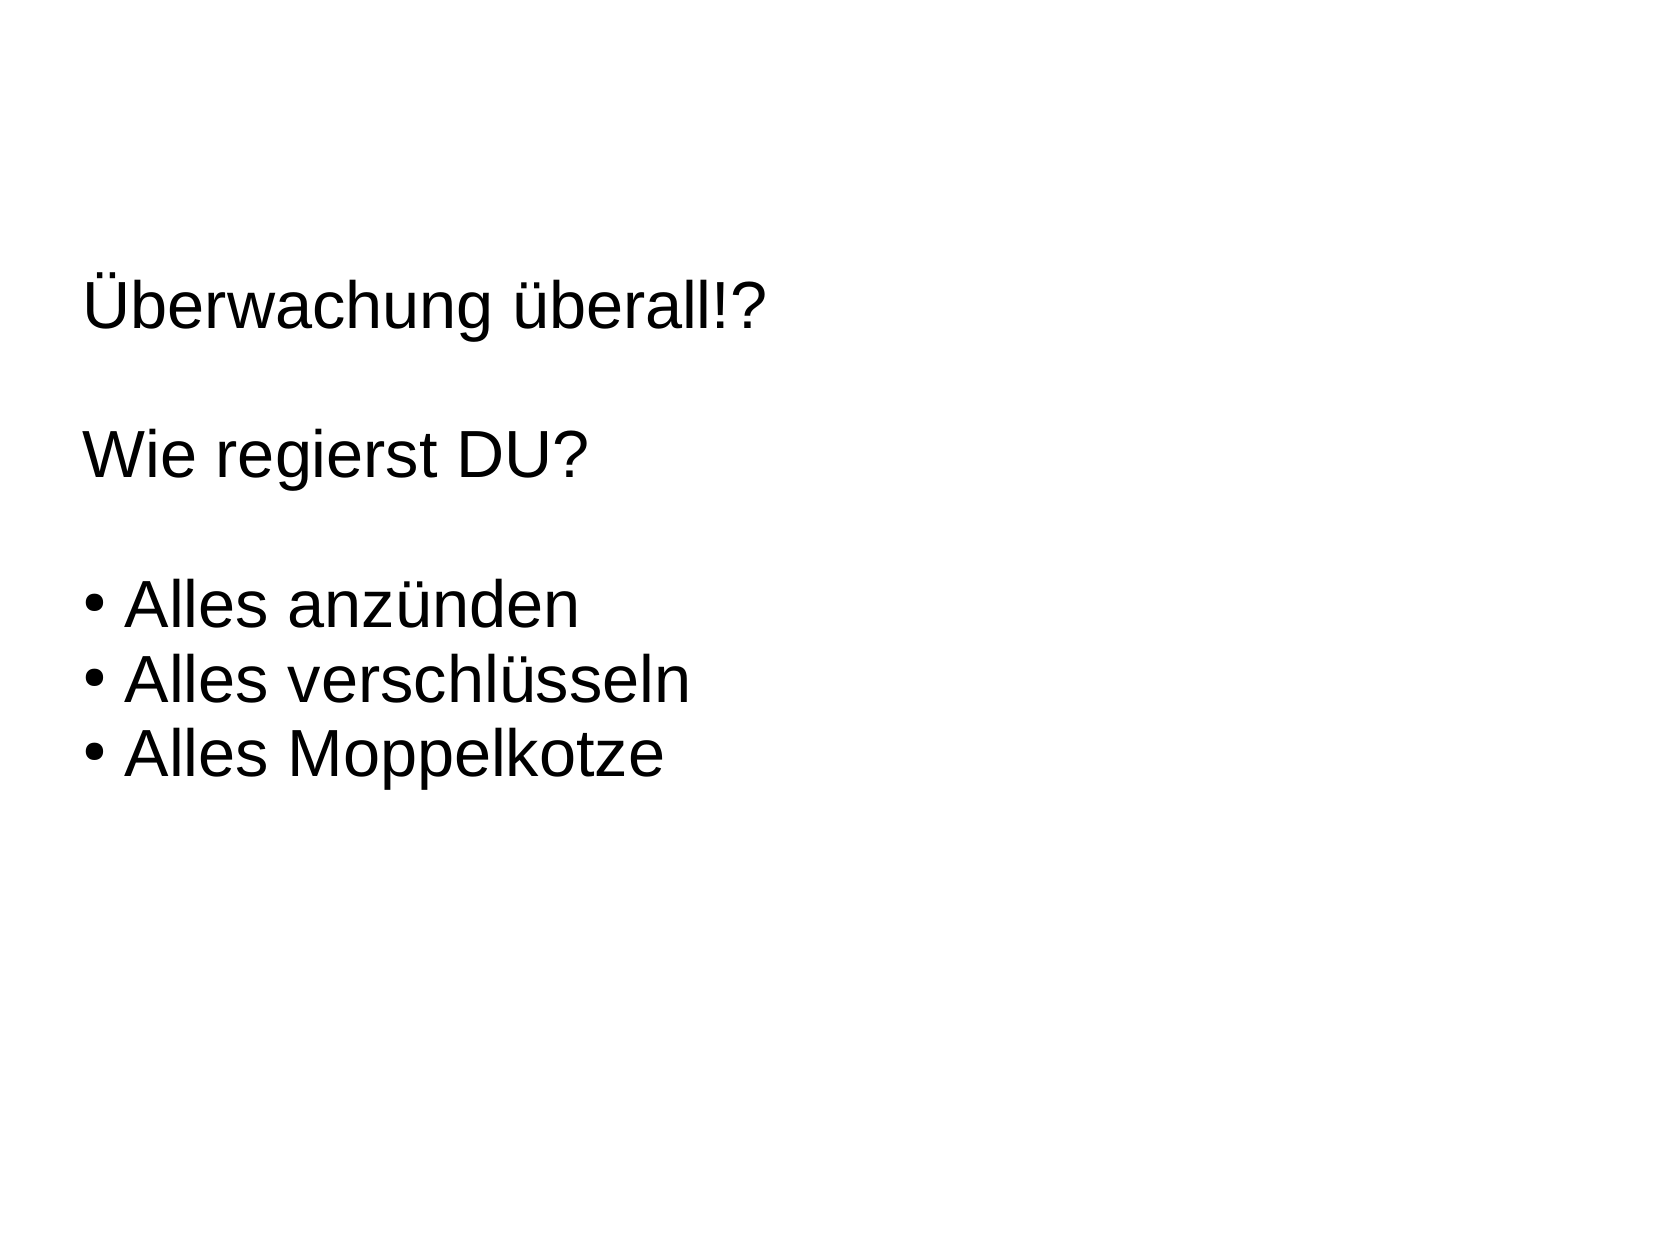

# Überwachung überall!?
Wie regierst DU?
 Alles anzünden
 Alles verschlüsseln
 Alles Moppelkotze